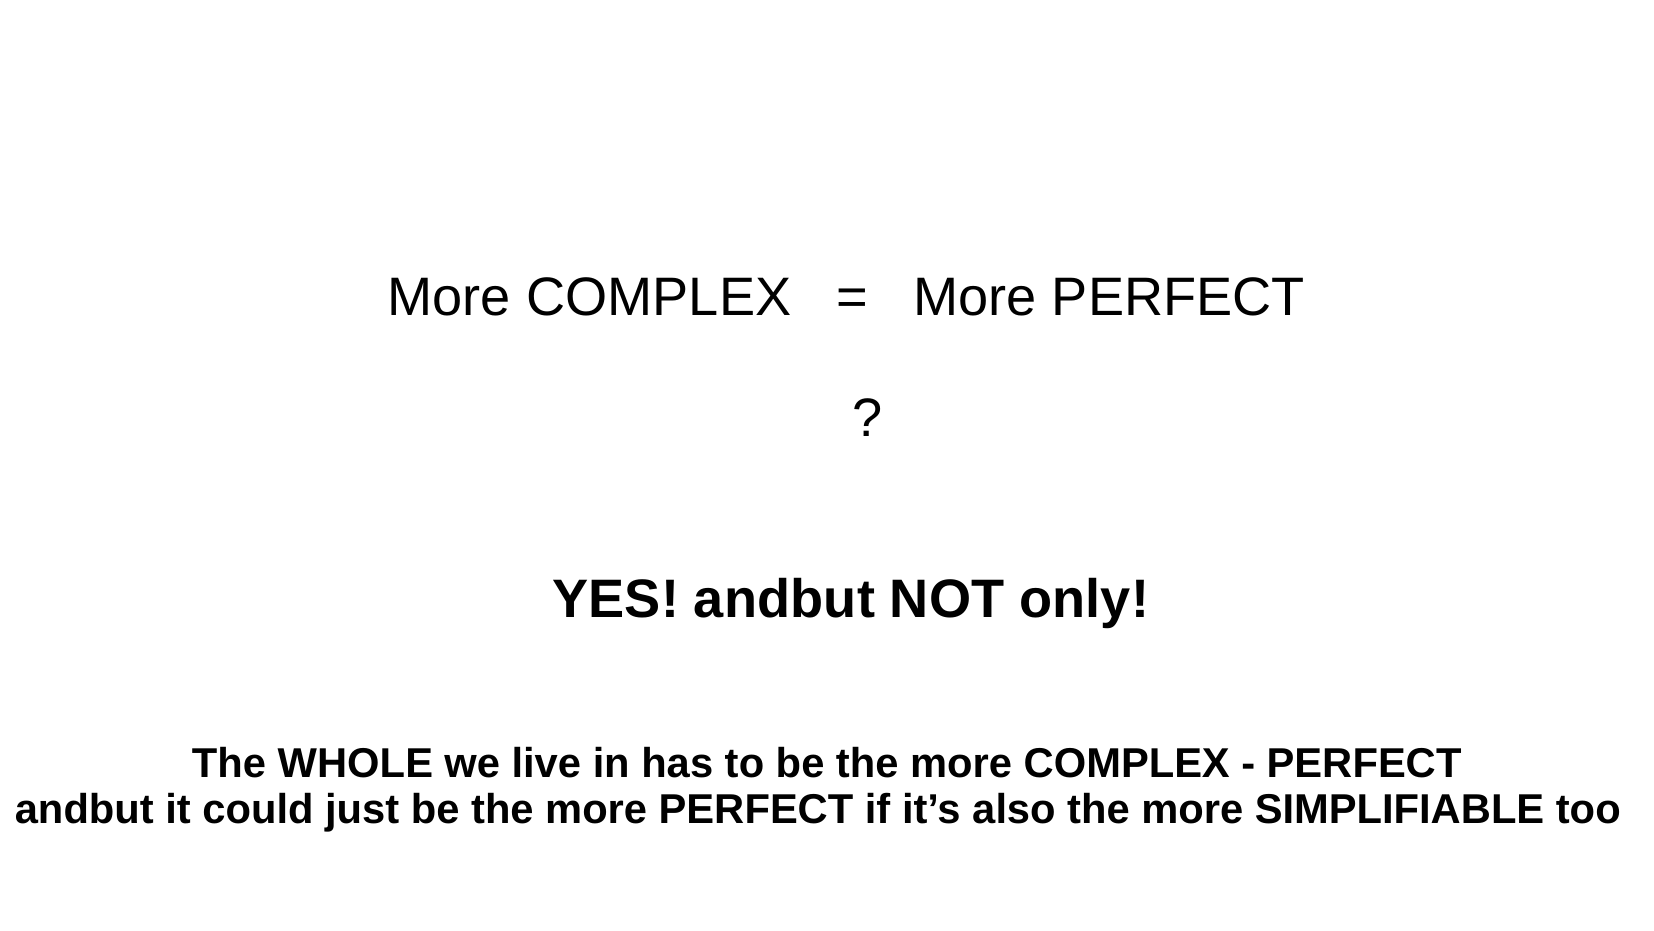

More COMPLEX = More PERFECT
 ?
 YES! andbut NOT only!
The WHOLE we live in has to be the more COMPLEX - PERFECT
andbut it could just be the more PERFECT if it’s also the more SIMPLIFIABLE too